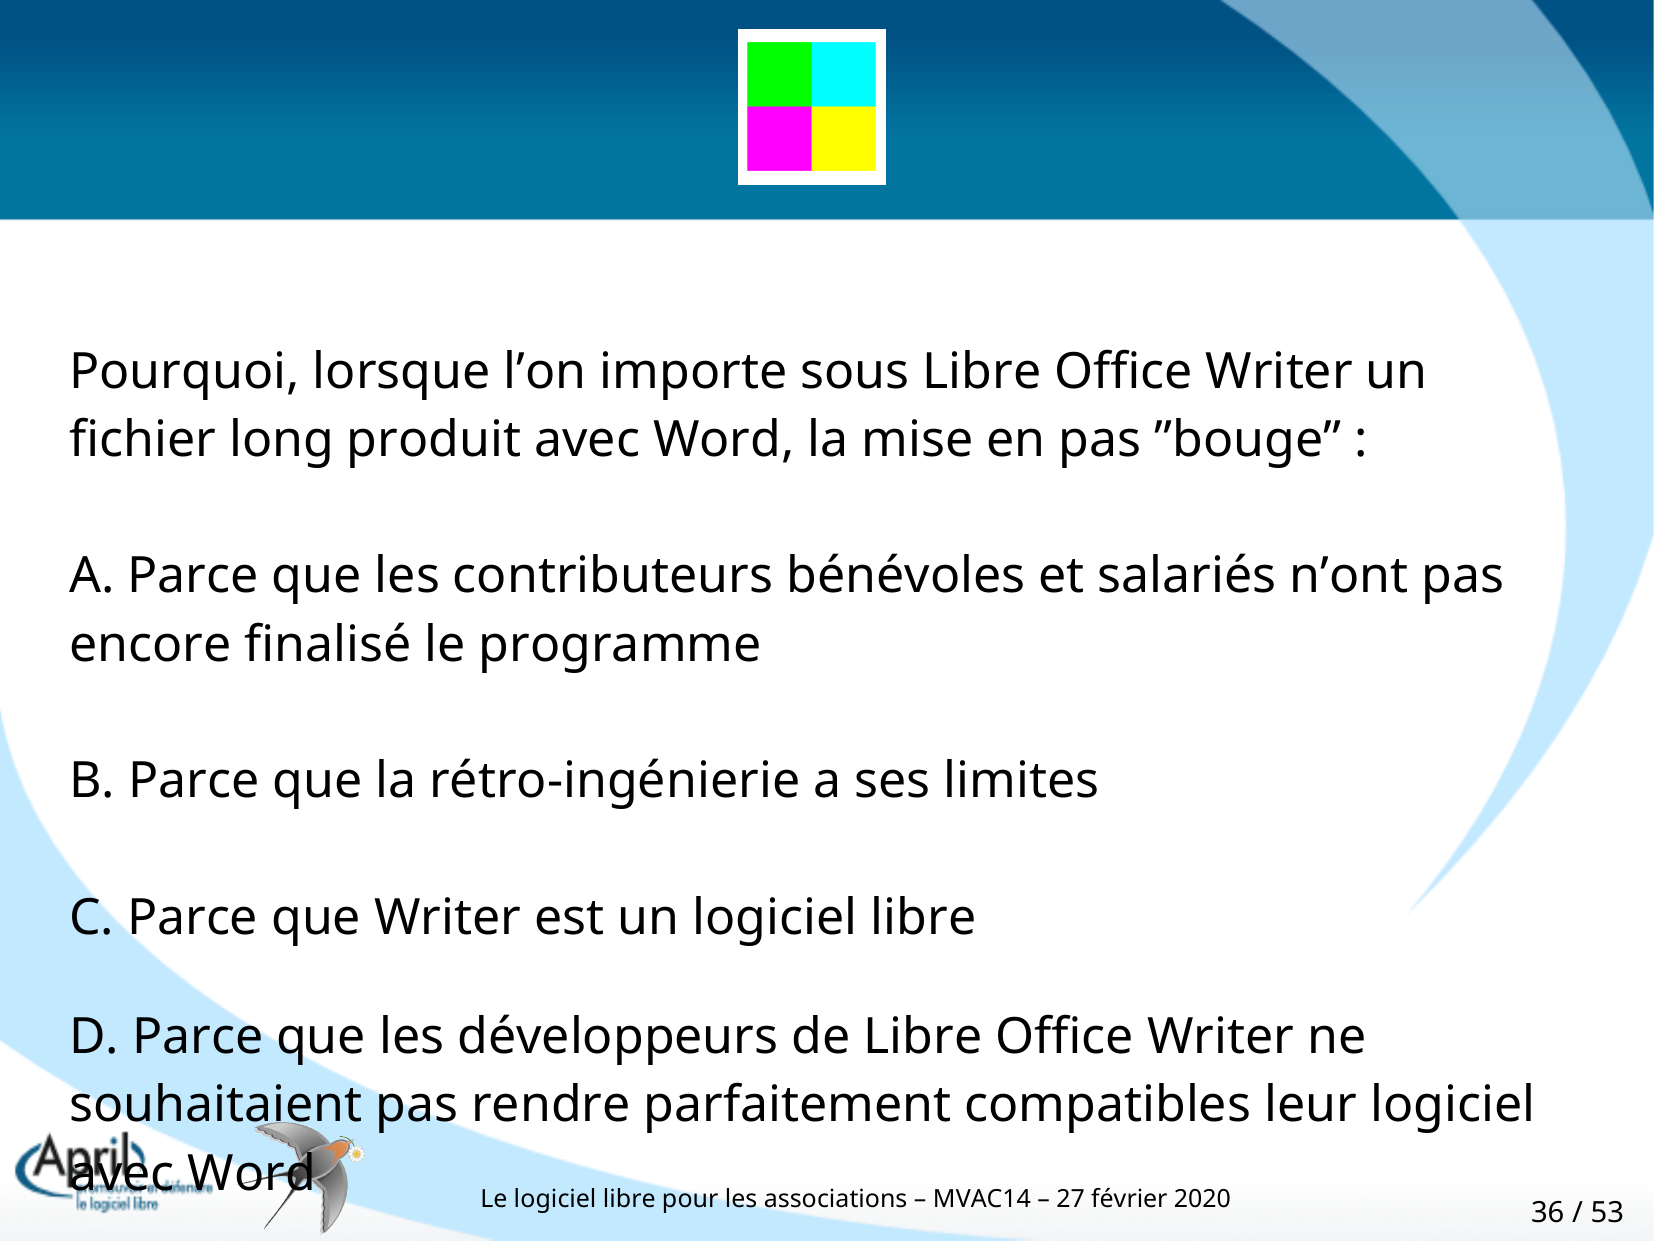

Pourquoi, lorsque l’on importe sous Libre Office Writer un fichier long produit avec Word, la mise en pas ”bouge” :
A. Parce que les contributeurs bénévoles et salariés n’ont pas encore finalisé le programme
B. Parce que la rétro-ingénierie a ses limites
C. Parce que Writer est un logiciel libre
D. Parce que les développeurs de Libre Office Writer ne souhaitaient pas rendre parfaitement compatibles leur logiciel avec Word
36
POSS 2018